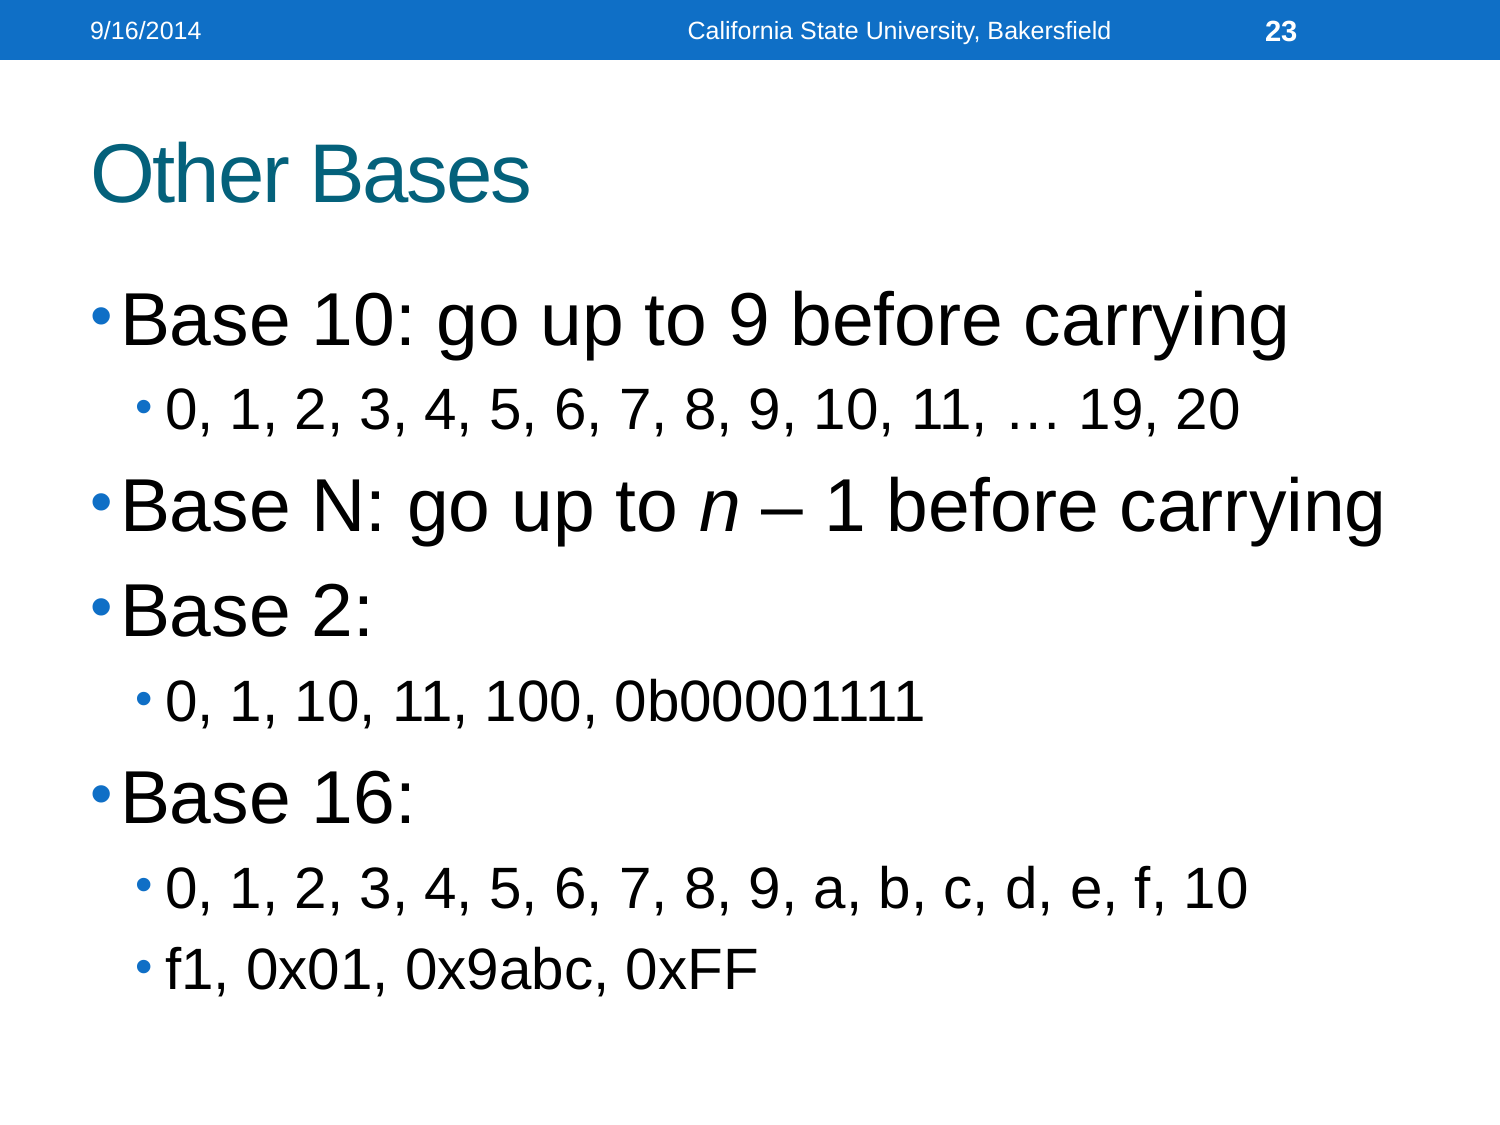

9/16/2014
California State University, Bakersfield
# Other Bases
Base 10: go up to 9 before carrying
0, 1, 2, 3, 4, 5, 6, 7, 8, 9, 10, 11, … 19, 20
Base N: go up to n – 1 before carrying
Base 2:
0, 1, 10, 11, 100, 0b00001111
Base 16:
0, 1, 2, 3, 4, 5, 6, 7, 8, 9, a, b, c, d, e, f, 10
f1, 0x01, 0x9abc, 0xFF